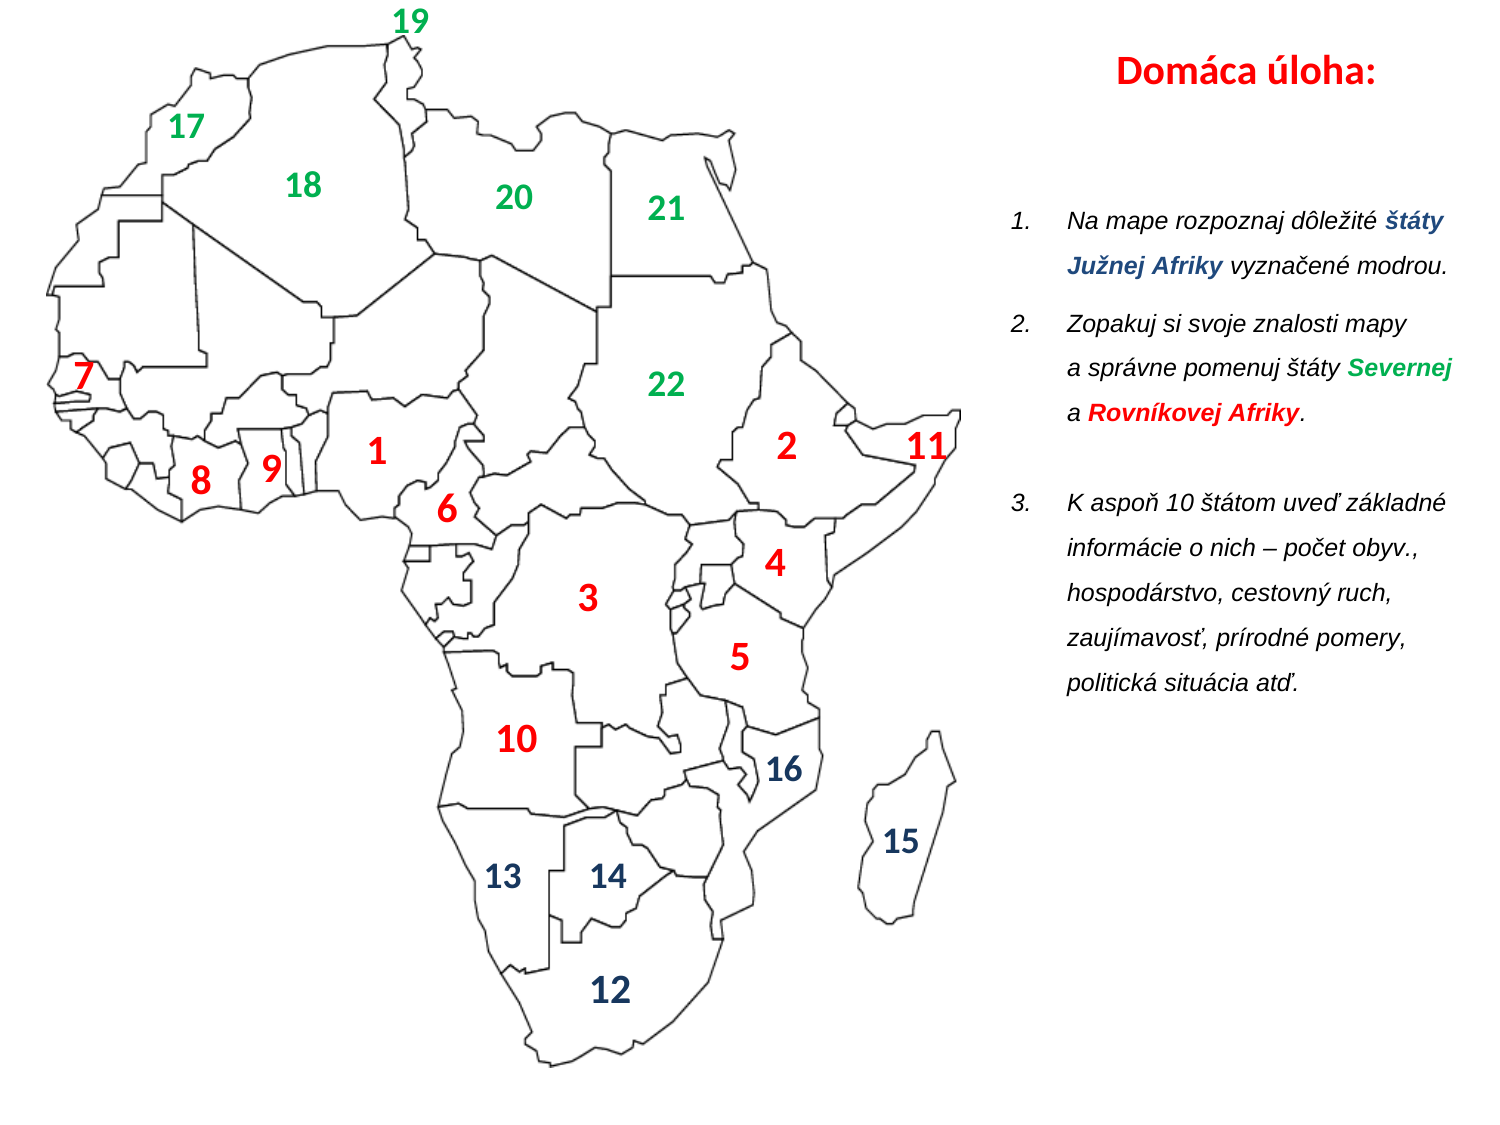

19
Domáca úloha:
17
18
20
21
Na mape rozpoznaj dôležité štáty Južnej Afriky vyznačené modrou.
Zopakuj si svoje znalosti mapy
a správne pomenuj štáty Severnej
a Rovníkovej Afriky.
K aspoň 10 štátom uveď základné informácie o nich – počet obyv., hospodárstvo, cestovný ruch, zaujímavosť, prírodné pomery, politická situácia atď.
7
22
2
11
1
9
8
6
4
3
5
10
16
15
13
14
12